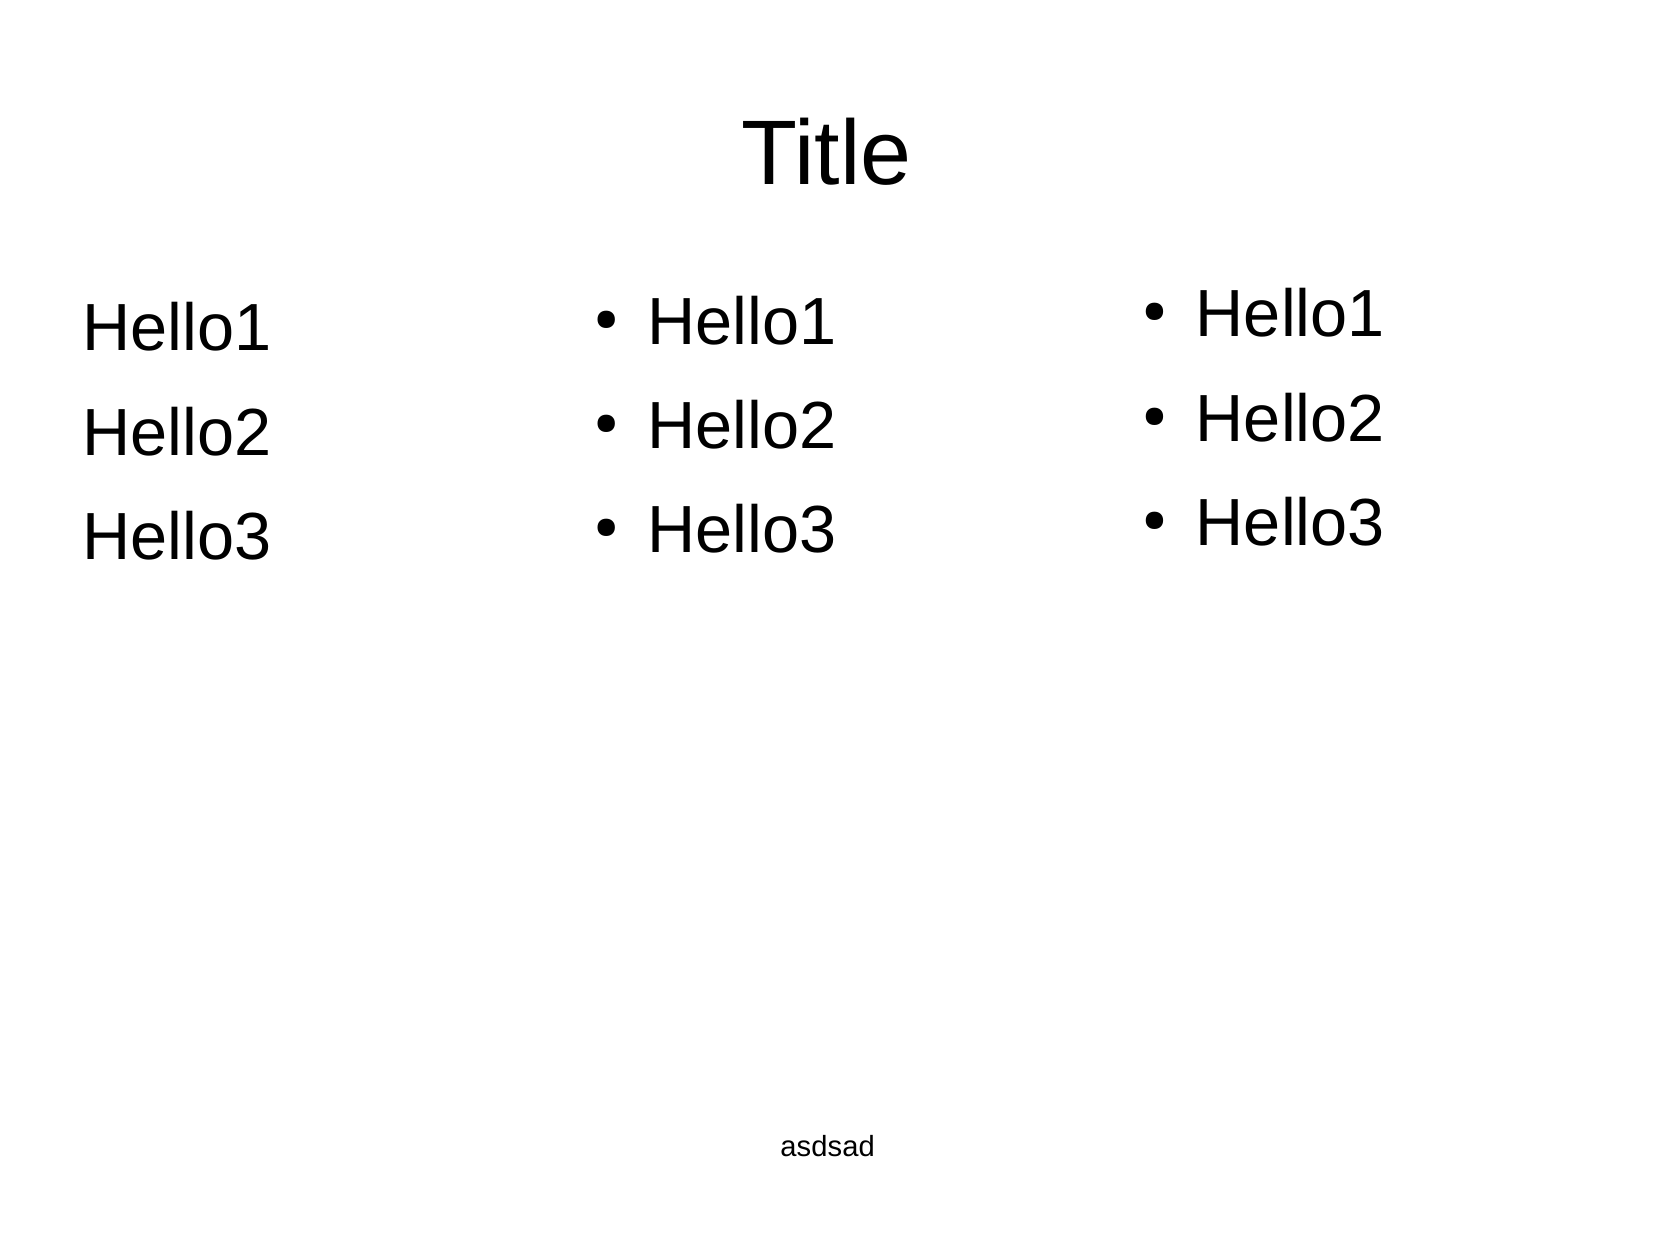

# Title
Hello1
Hello2
Hello3
Hello1
Hello2
Hello3
Hello1
Hello2
Hello3
asdsad